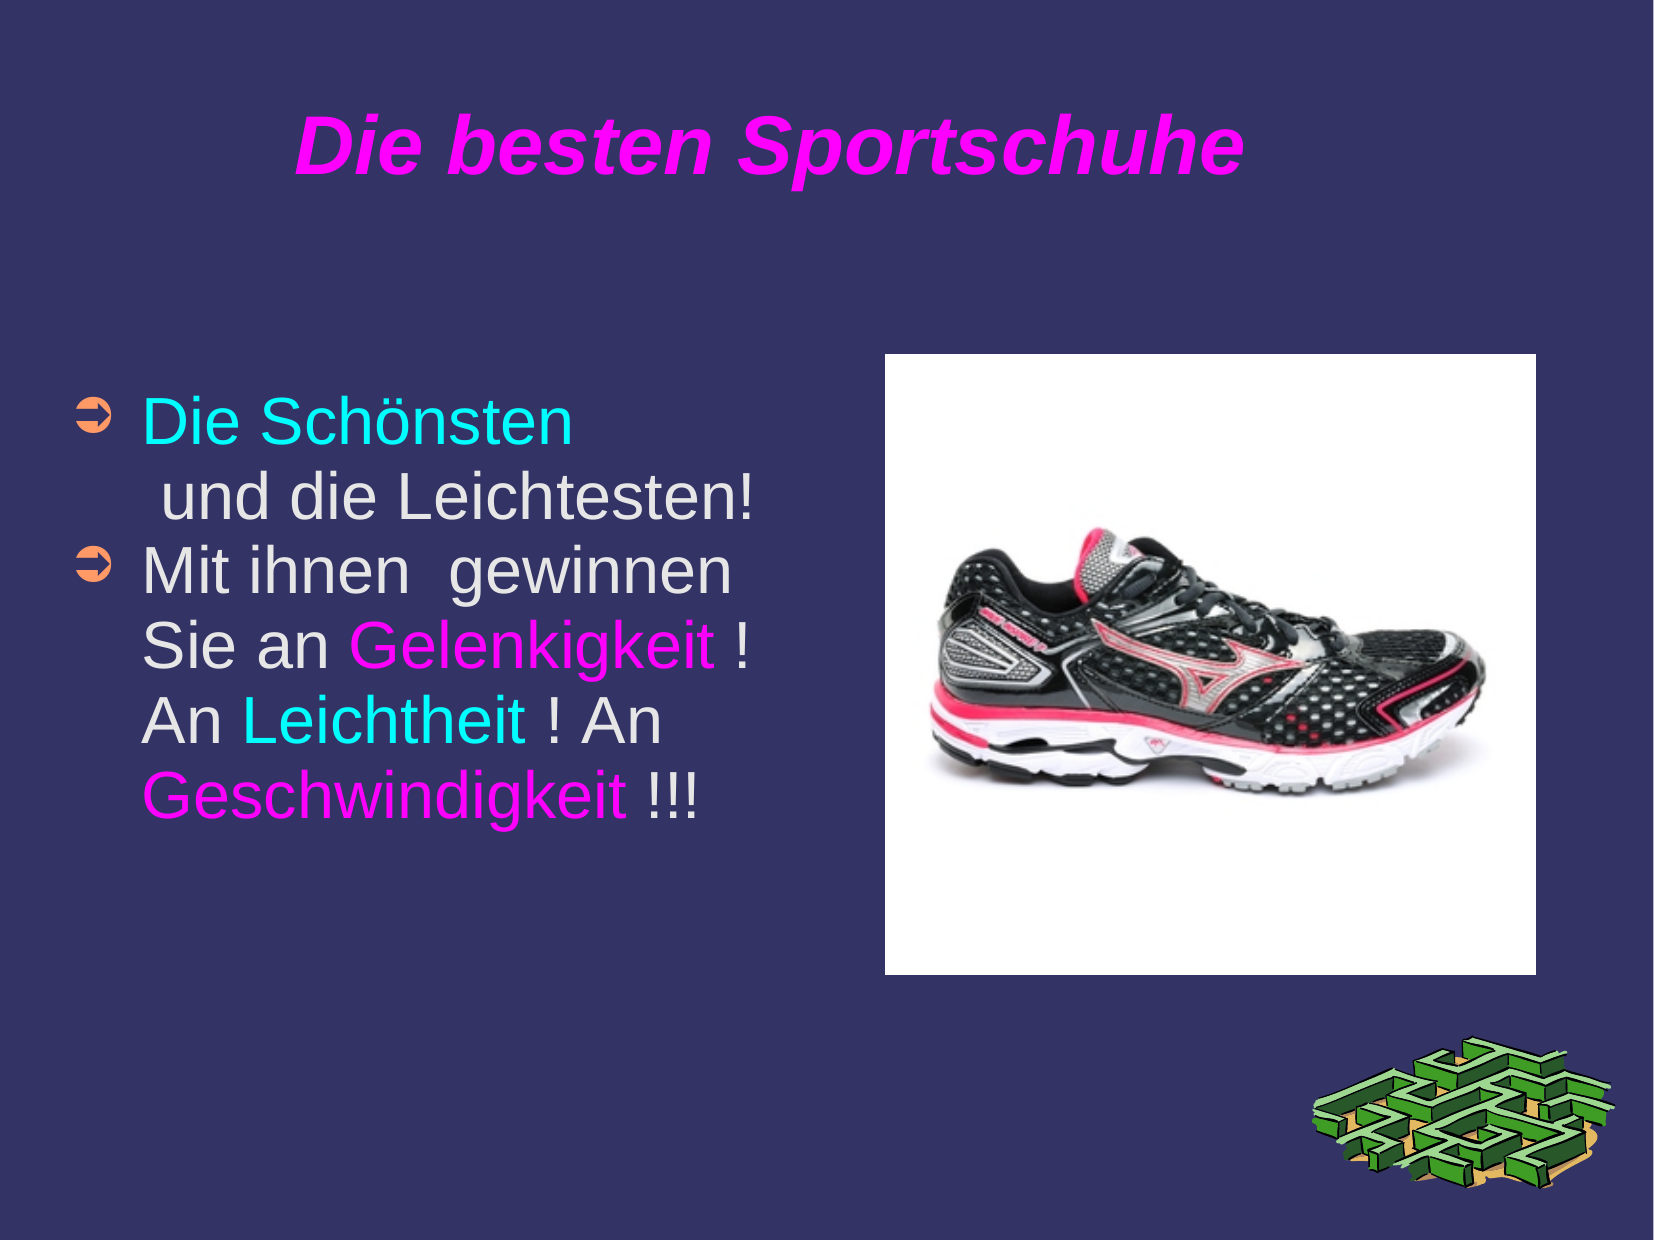

# Die besten Sportschuhe
Die Schönsten
 und die Leichtesten!
Mit ihnen gewinnen Sie an Gelenkigkeit ! An Leichtheit ! An Geschwindigkeit !!!